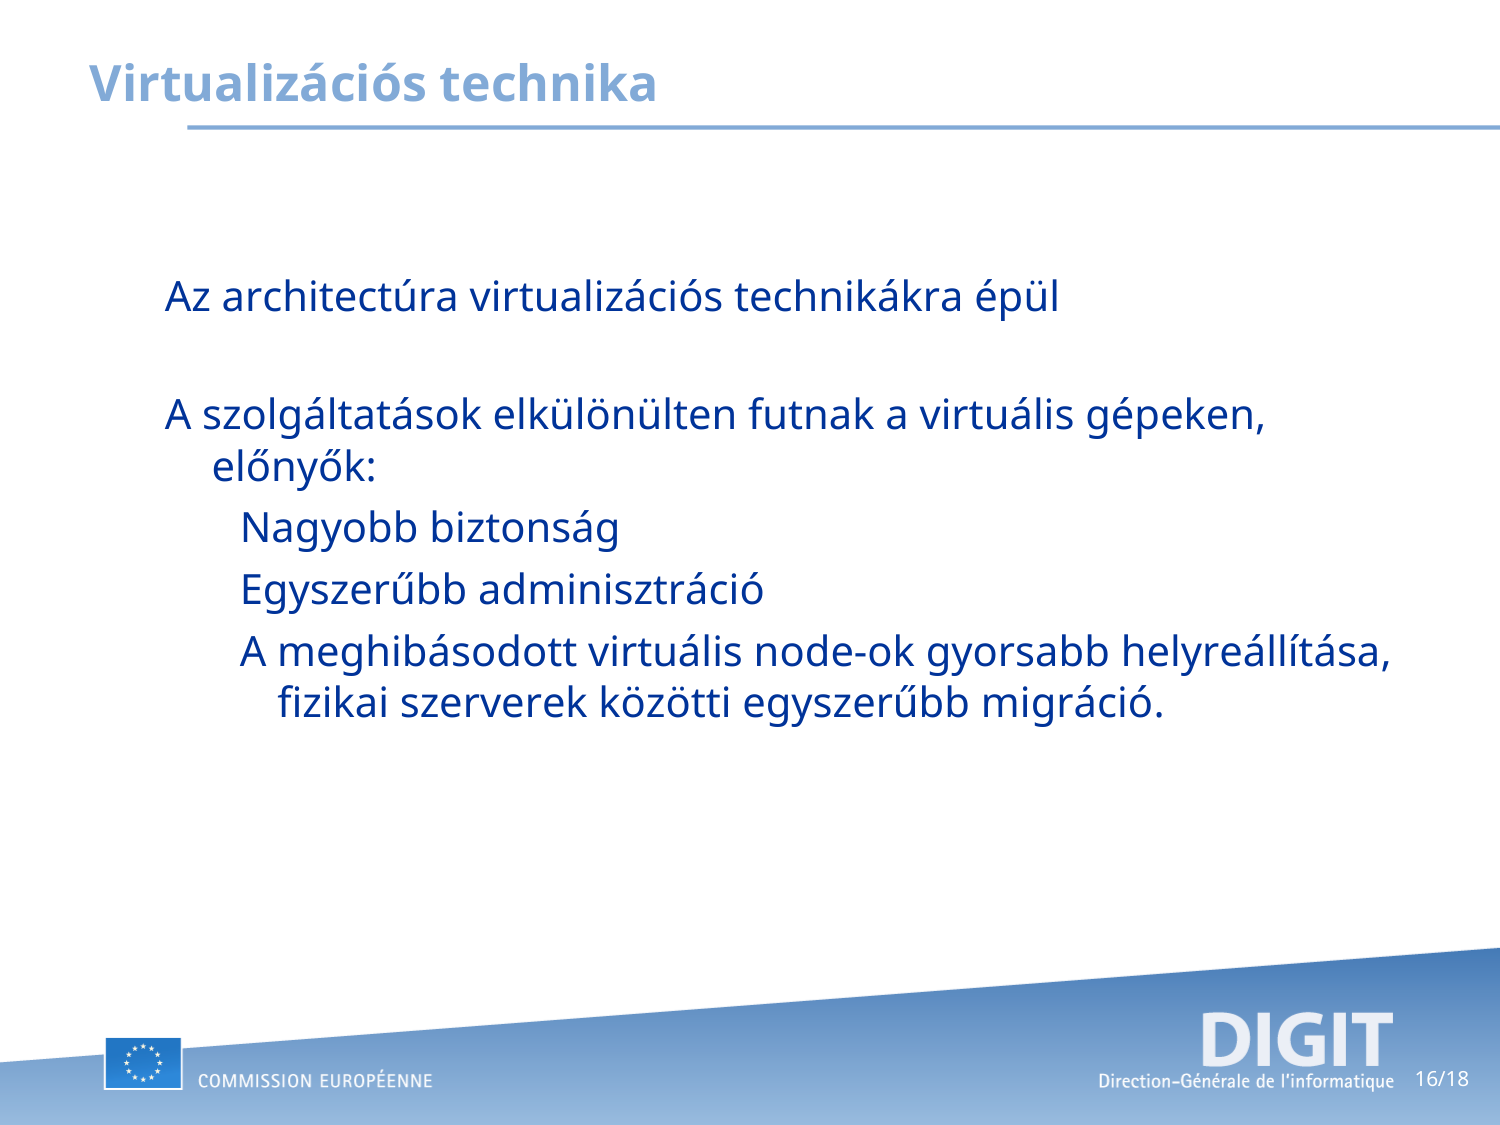

# Virtualizációs technika
Az architectúra virtualizációs technikákra épül
A szolgáltatások elkülönülten futnak a virtuális gépeken, előnyők:
Nagyobb biztonság
Egyszerűbb adminisztráció
A meghibásodott virtuális node-ok gyorsabb helyreállítása, fizikai szerverek közötti egyszerűbb migráció.